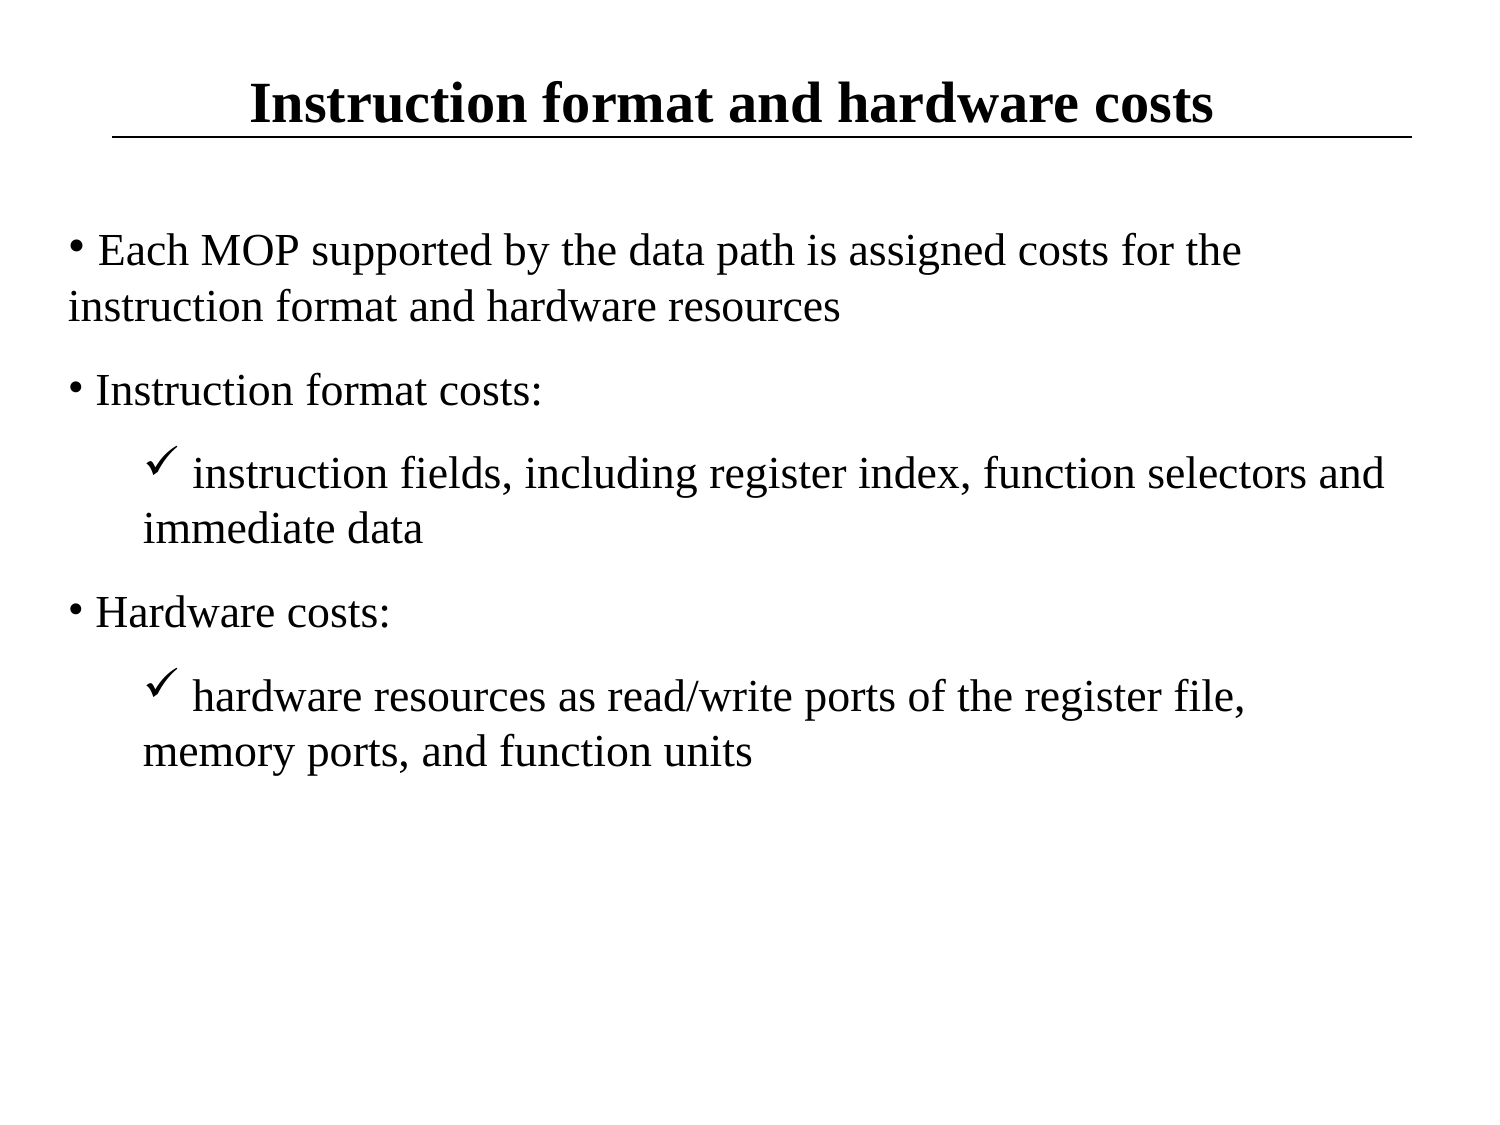

# Instruction format and hardware costs
 Each MOP supported by the data path is assigned costs for the instruction format and hardware resources
 Instruction format costs:
 instruction fields, including register index, function selectors and immediate data
 Hardware costs:
 hardware resources as read/write ports of the register file, memory ports, and function units